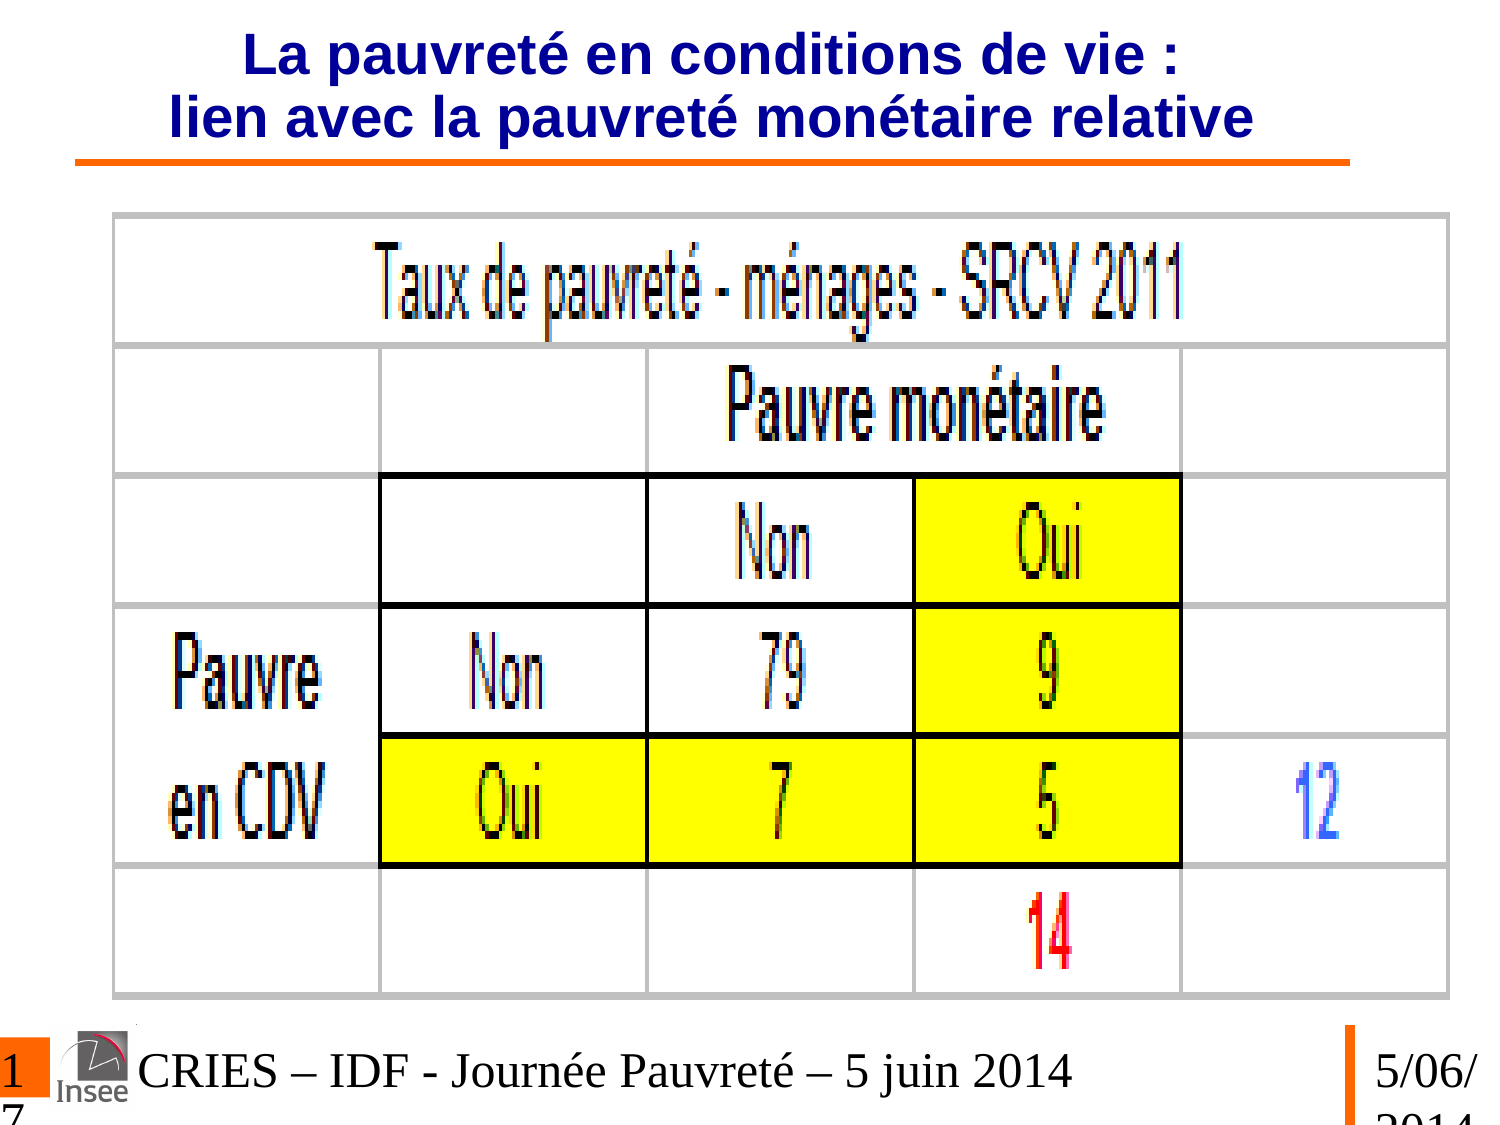

# La pauvreté en conditions de vie : lien avec la pauvreté monétaire relative
17
Titre du diaporama
Date